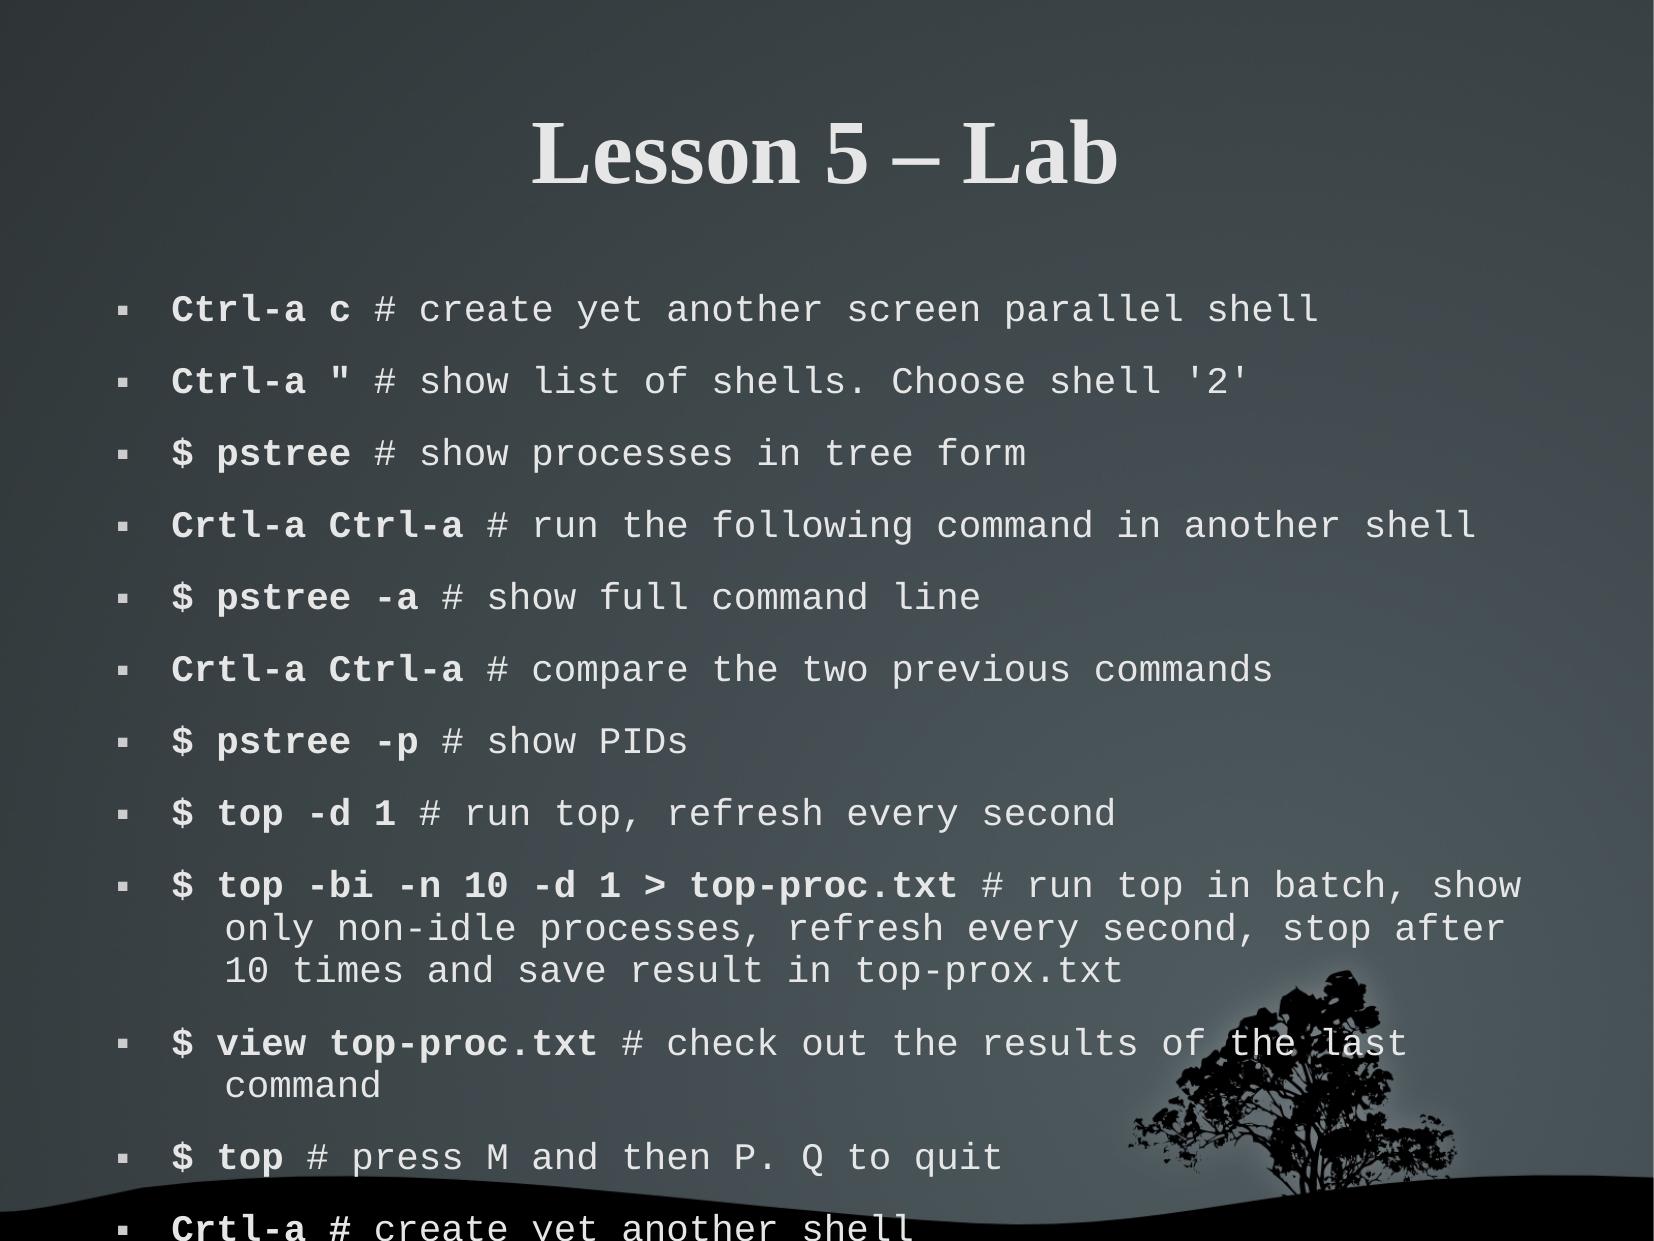

# Lesson 5 – Lab
Ctrl-a c # create yet another screen parallel shell
Ctrl-a " # show list of shells. Choose shell '2'
$ pstree # show processes in tree form
Crtl-a Ctrl-a # run the following command in another shell
$ pstree -a # show full command line
Crtl-a Ctrl-a # compare the two previous commands
$ pstree -p # show PIDs
$ top -d 1 # run top, refresh every second
$ top -bi -n 10 -d 1 > top-proc.txt # run top in batch, show only non-idle processes, refresh every second, stop after 10 times and save result in top-prox.txt
$ view top-proc.txt # check out the results of the last command
$ top # press M and then P. Q to quit
Crtl-a # create yet another shell
$ ping 8.8.8.8 # Ctrl-c to terminate
$ ping 8.8.8.8 > /dev/null 2>&1 # Ctrl-Z to suspend